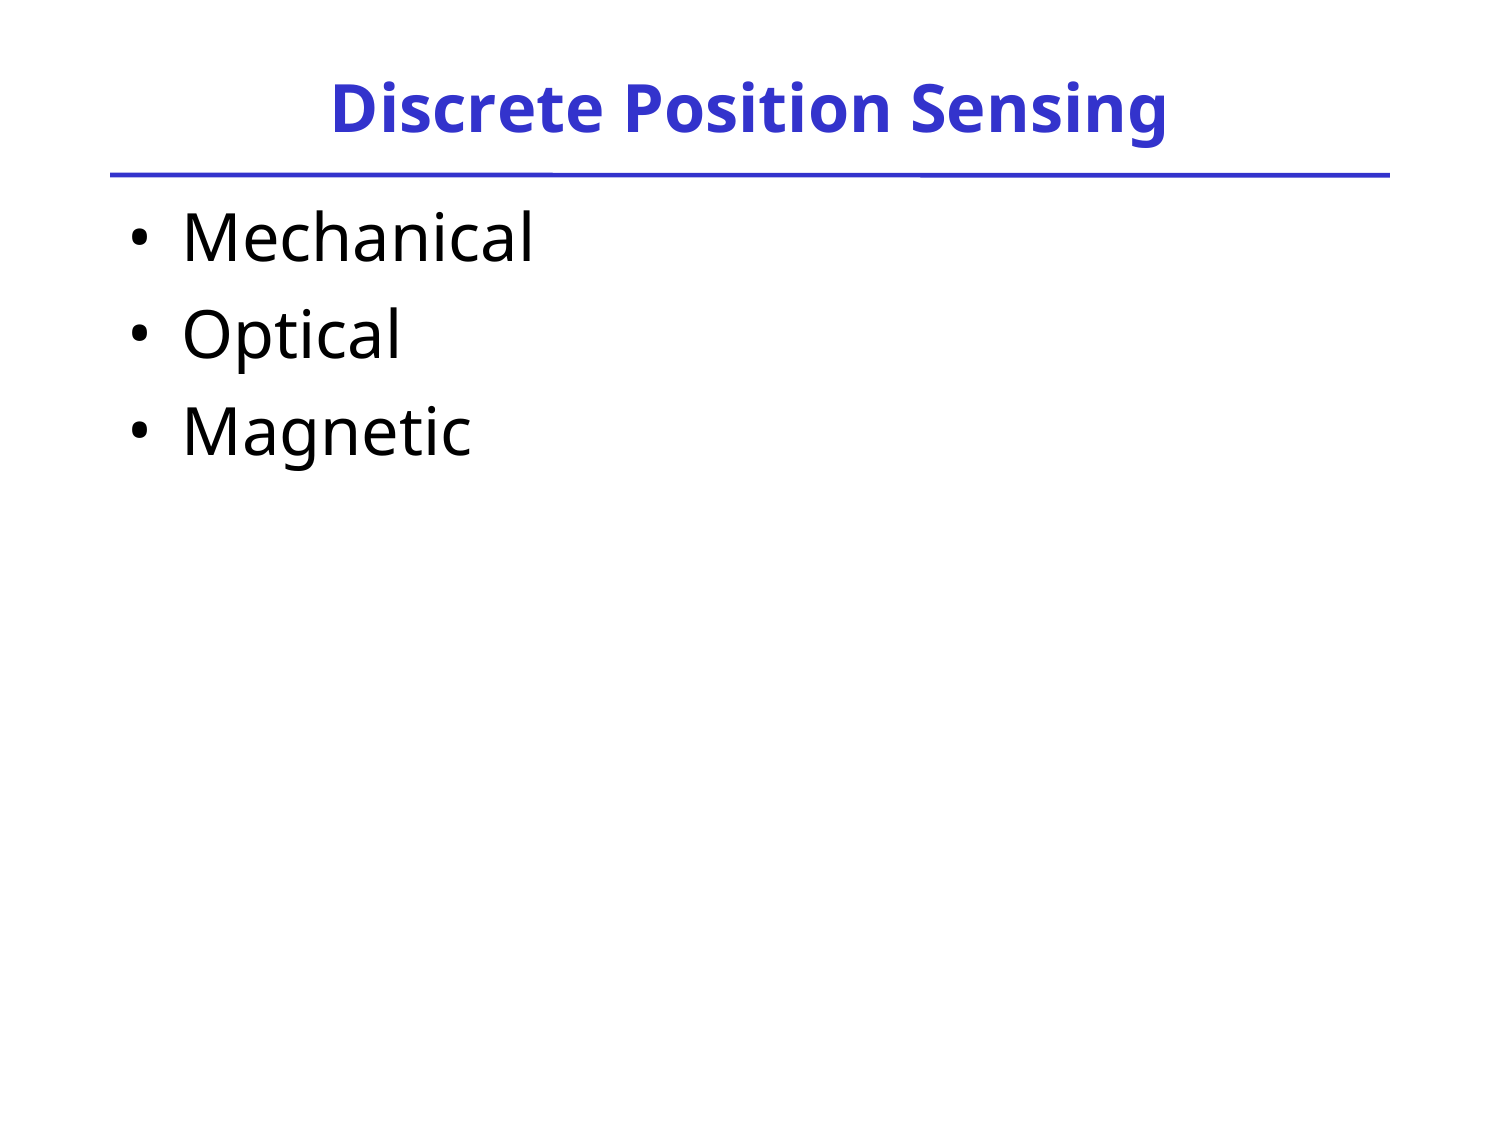

# Discrete Position Sensing
Mechanical
Optical
Magnetic